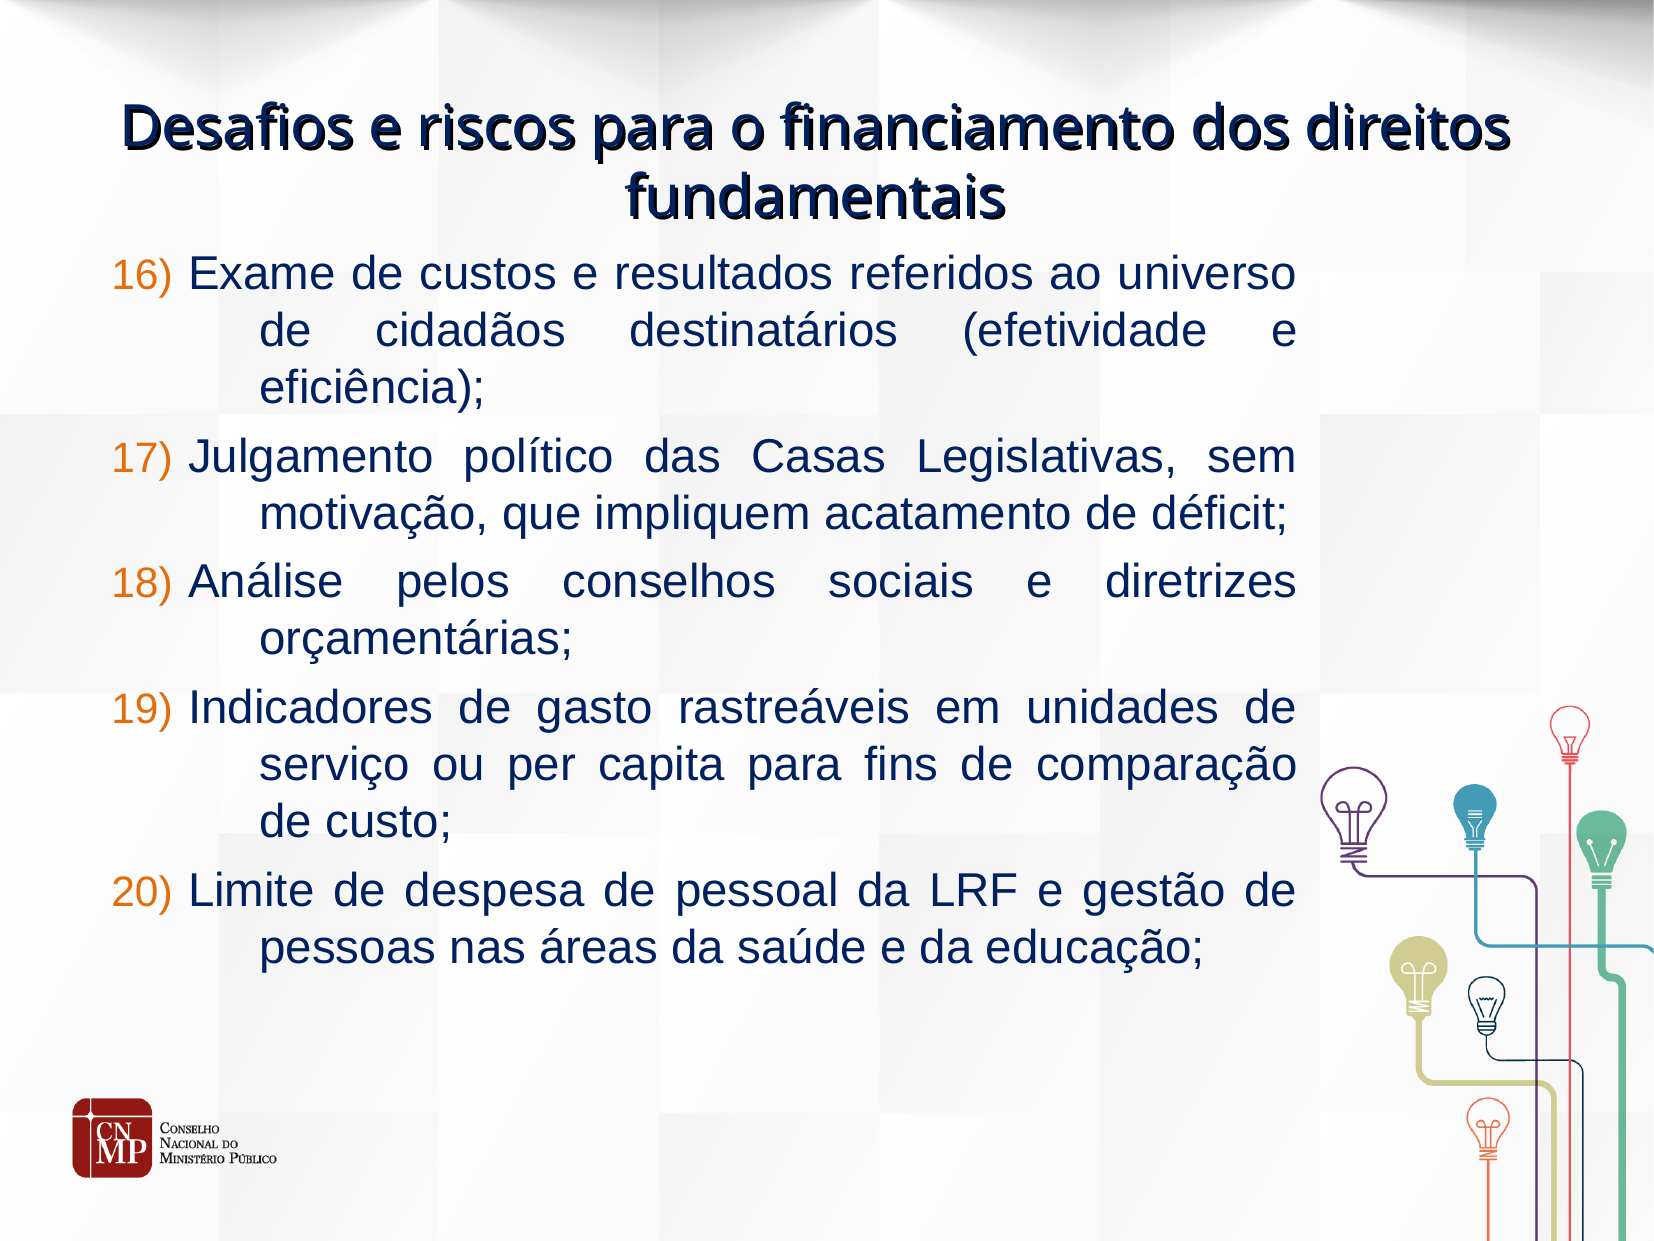

# Desafios e riscos para o financiamento dos direitos fundamentais
Exame de custos e resultados referidos ao universo de cidadãos destinatários (efetividade e eficiência);
Julgamento político das Casas Legislativas, sem motivação, que impliquem acatamento de déficit;
Análise pelos conselhos sociais e diretrizes orçamentárias;
Indicadores de gasto rastreáveis em unidades de serviço ou per capita para fins de comparação de custo;
Limite de despesa de pessoal da LRF e gestão de pessoas nas áreas da saúde e da educação;